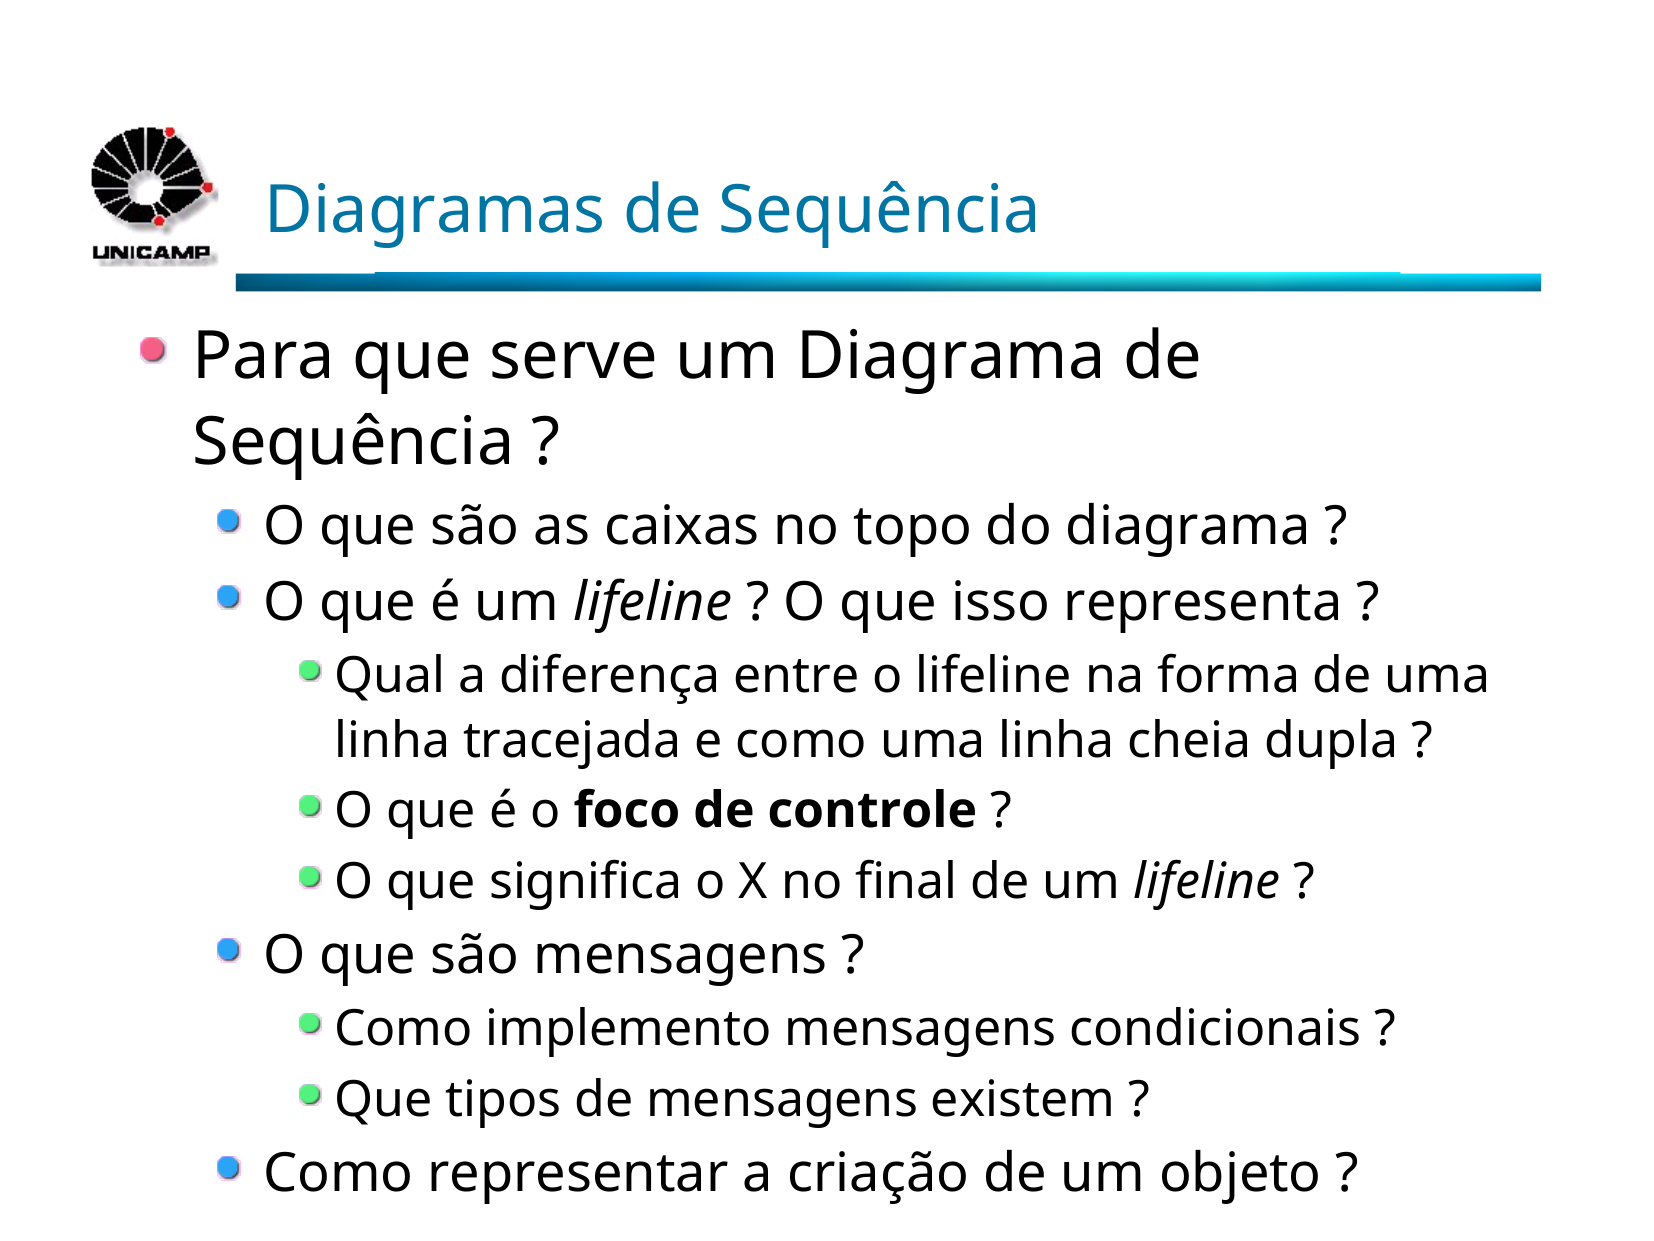

# Diagramas de Sequência
Para que serve um Diagrama de Sequência ?
O que são as caixas no topo do diagrama ?
O que é um lifeline ? O que isso representa ?
Qual a diferença entre o lifeline na forma de uma linha tracejada e como uma linha cheia dupla ?
O que é o foco de controle ?
O que significa o X no final de um lifeline ?
O que são mensagens ?
Como implemento mensagens condicionais ?
Que tipos de mensagens existem ?
Como representar a criação de um objeto ?